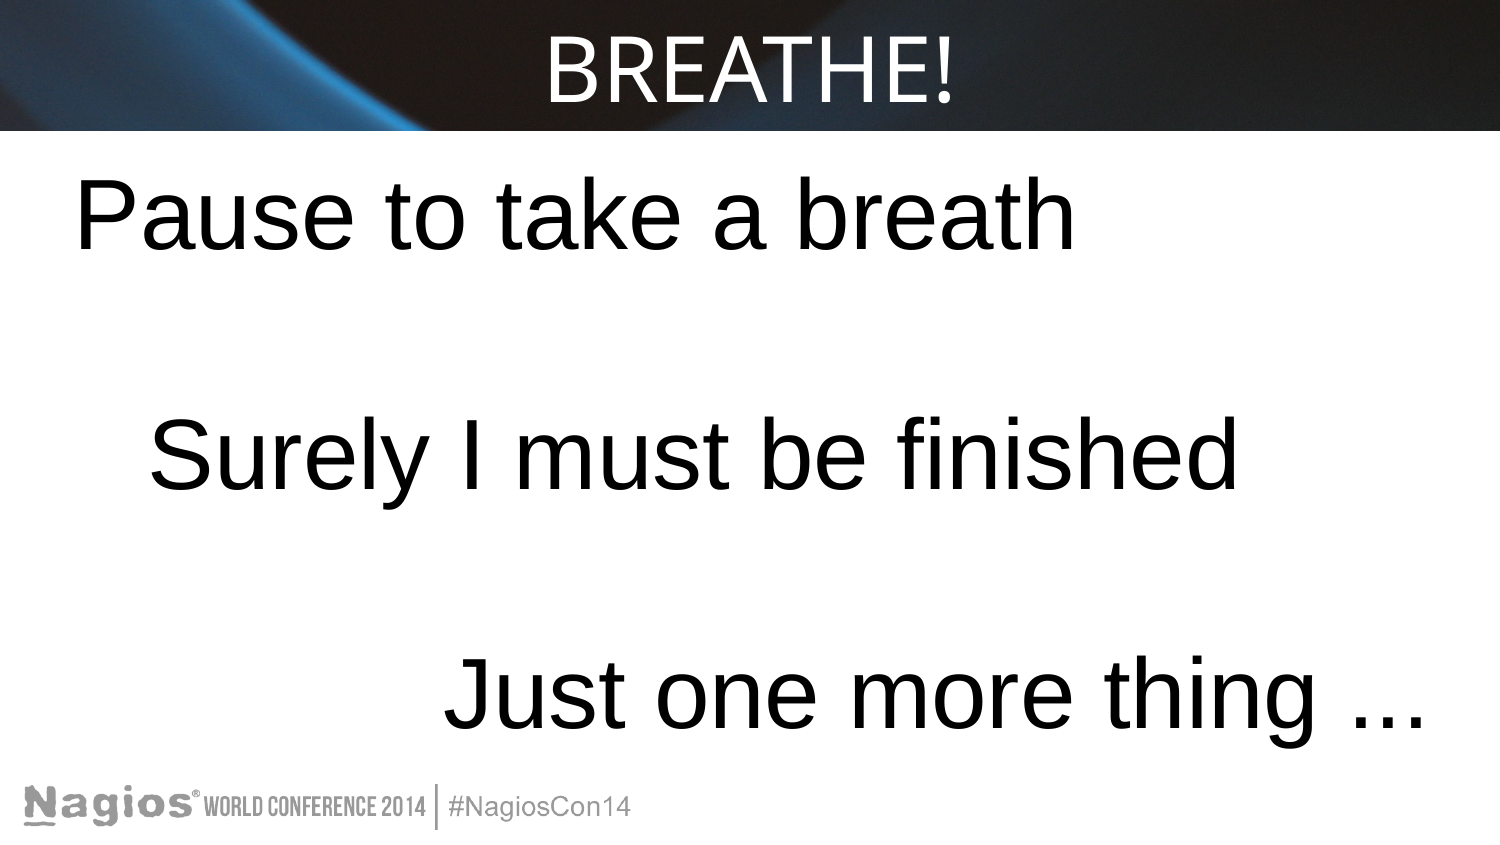

# BREATHE!
Pause to take a breath
	Surely I must be finished
					Just one more thing ...